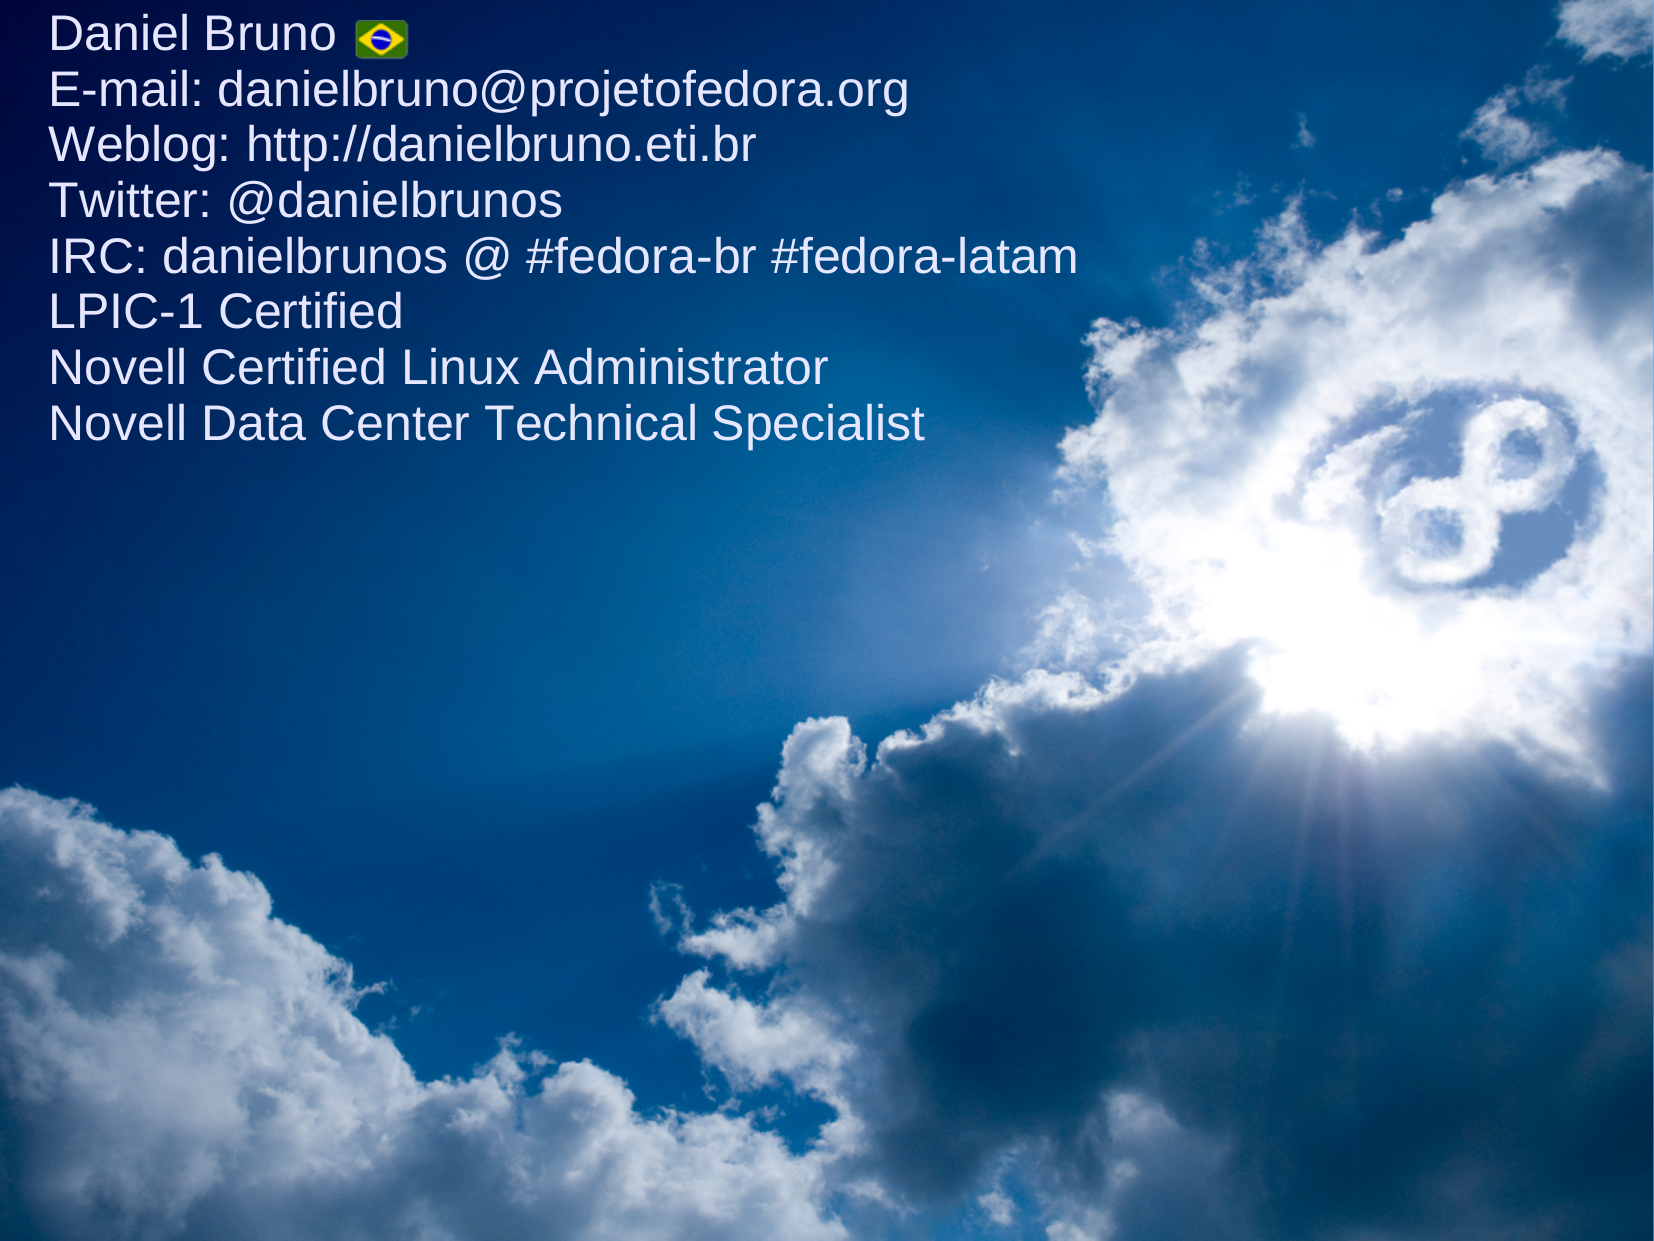

# Daniel Bruno E-mail: danielbruno@projetofedora.org Weblog: http://danielbruno.eti.br Twitter: @danielbrunos IRC: danielbrunos @ #fedora-br #fedora-latam LPIC-1 Certified Novell Certified Linux Administrator Novell Data Center Technical Specialist